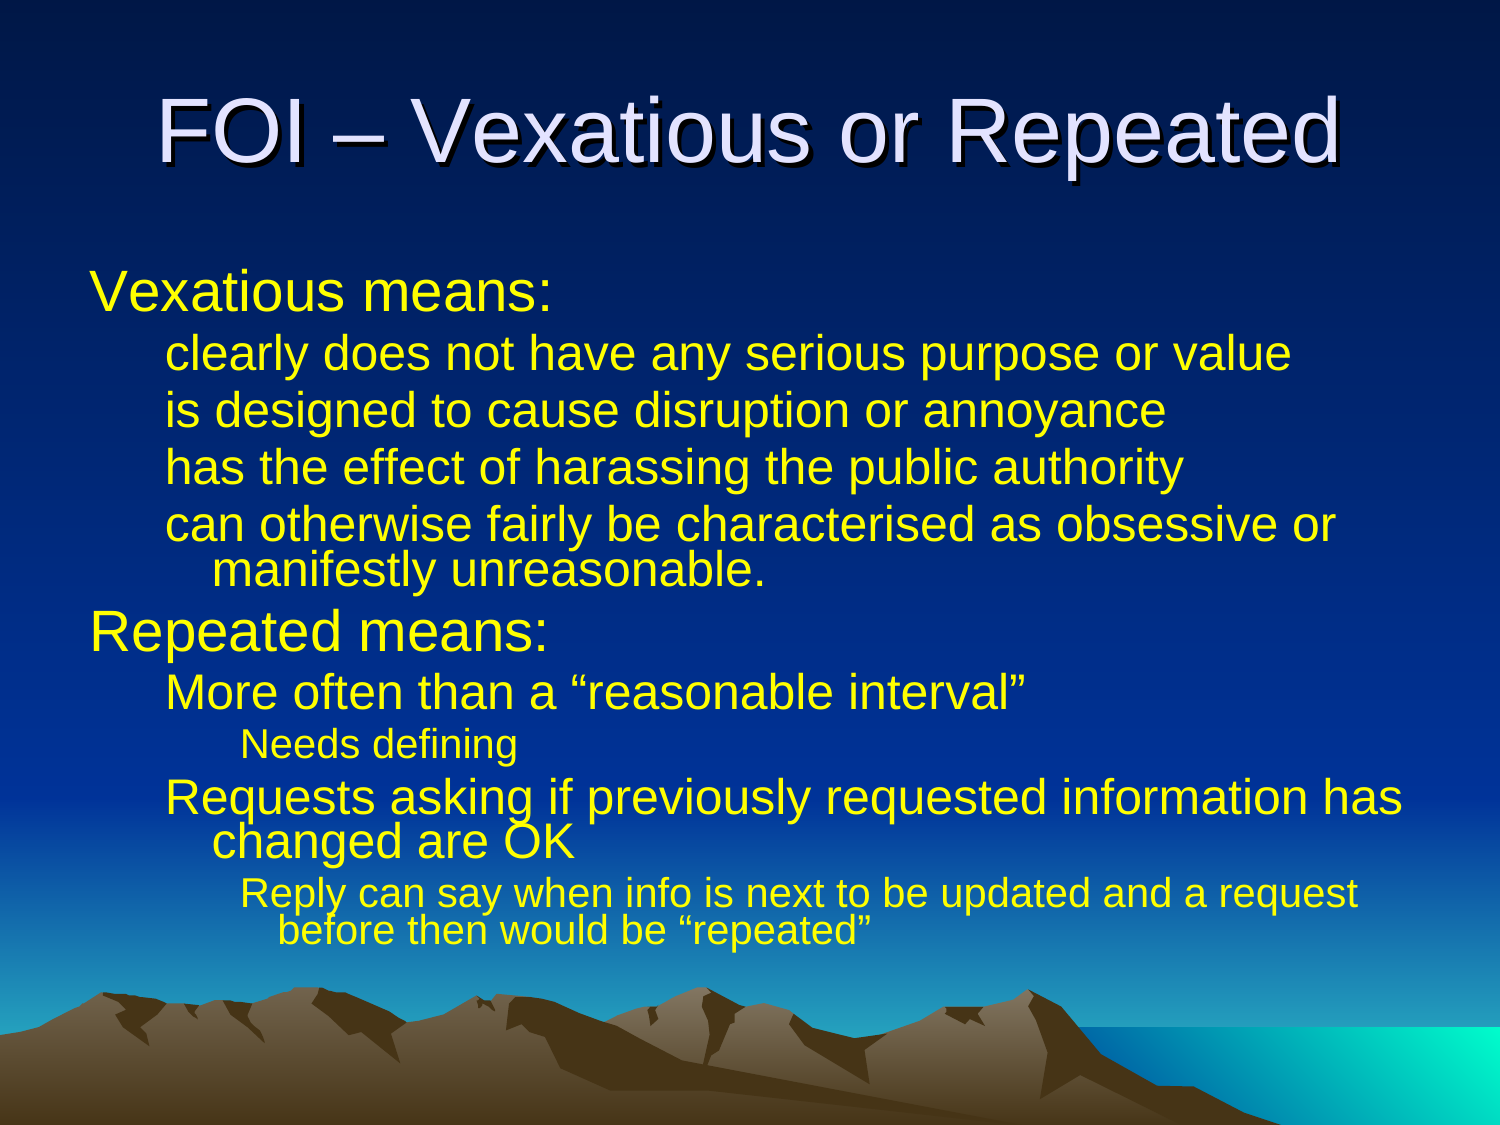

# FOI – Vexatious or Repeated
Vexatious means:
clearly does not have any serious purpose or value
is designed to cause disruption or annoyance
has the effect of harassing the public authority
can otherwise fairly be characterised as obsessive or manifestly unreasonable.
Repeated means:
More often than a “reasonable interval”
Needs defining
Requests asking if previously requested information has changed are OK
Reply can say when info is next to be updated and a request before then would be “repeated”